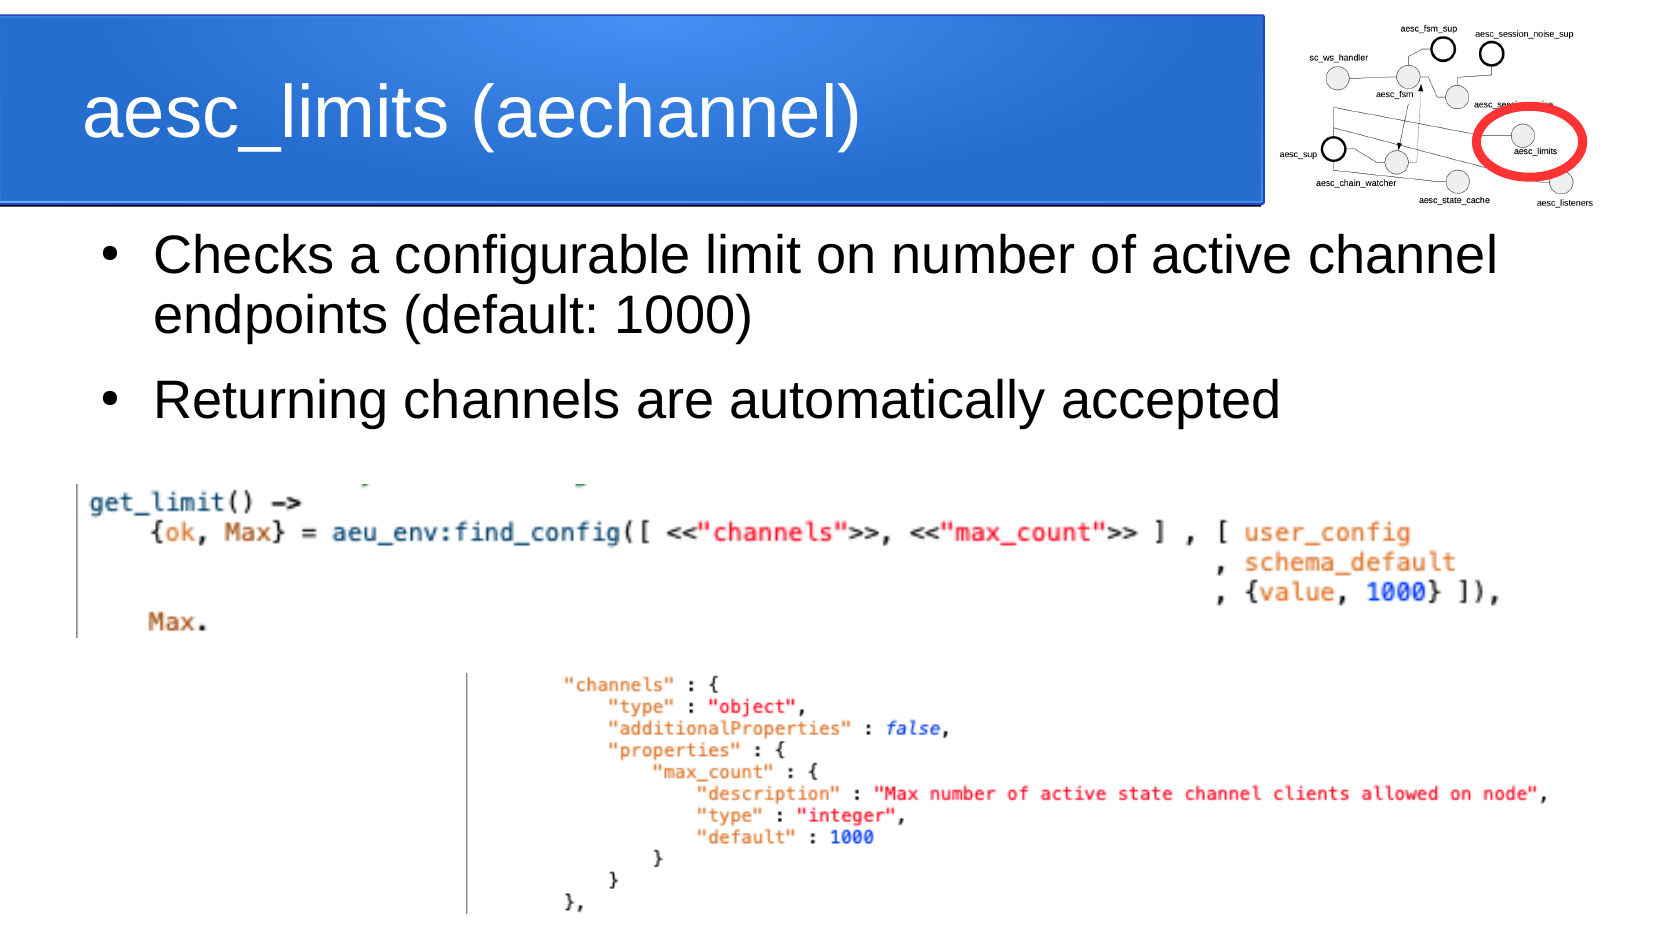

# aesc_limits (aechannel)
Checks a configurable limit on number of active channel endpoints (default: 1000)
Returning channels are automatically accepted